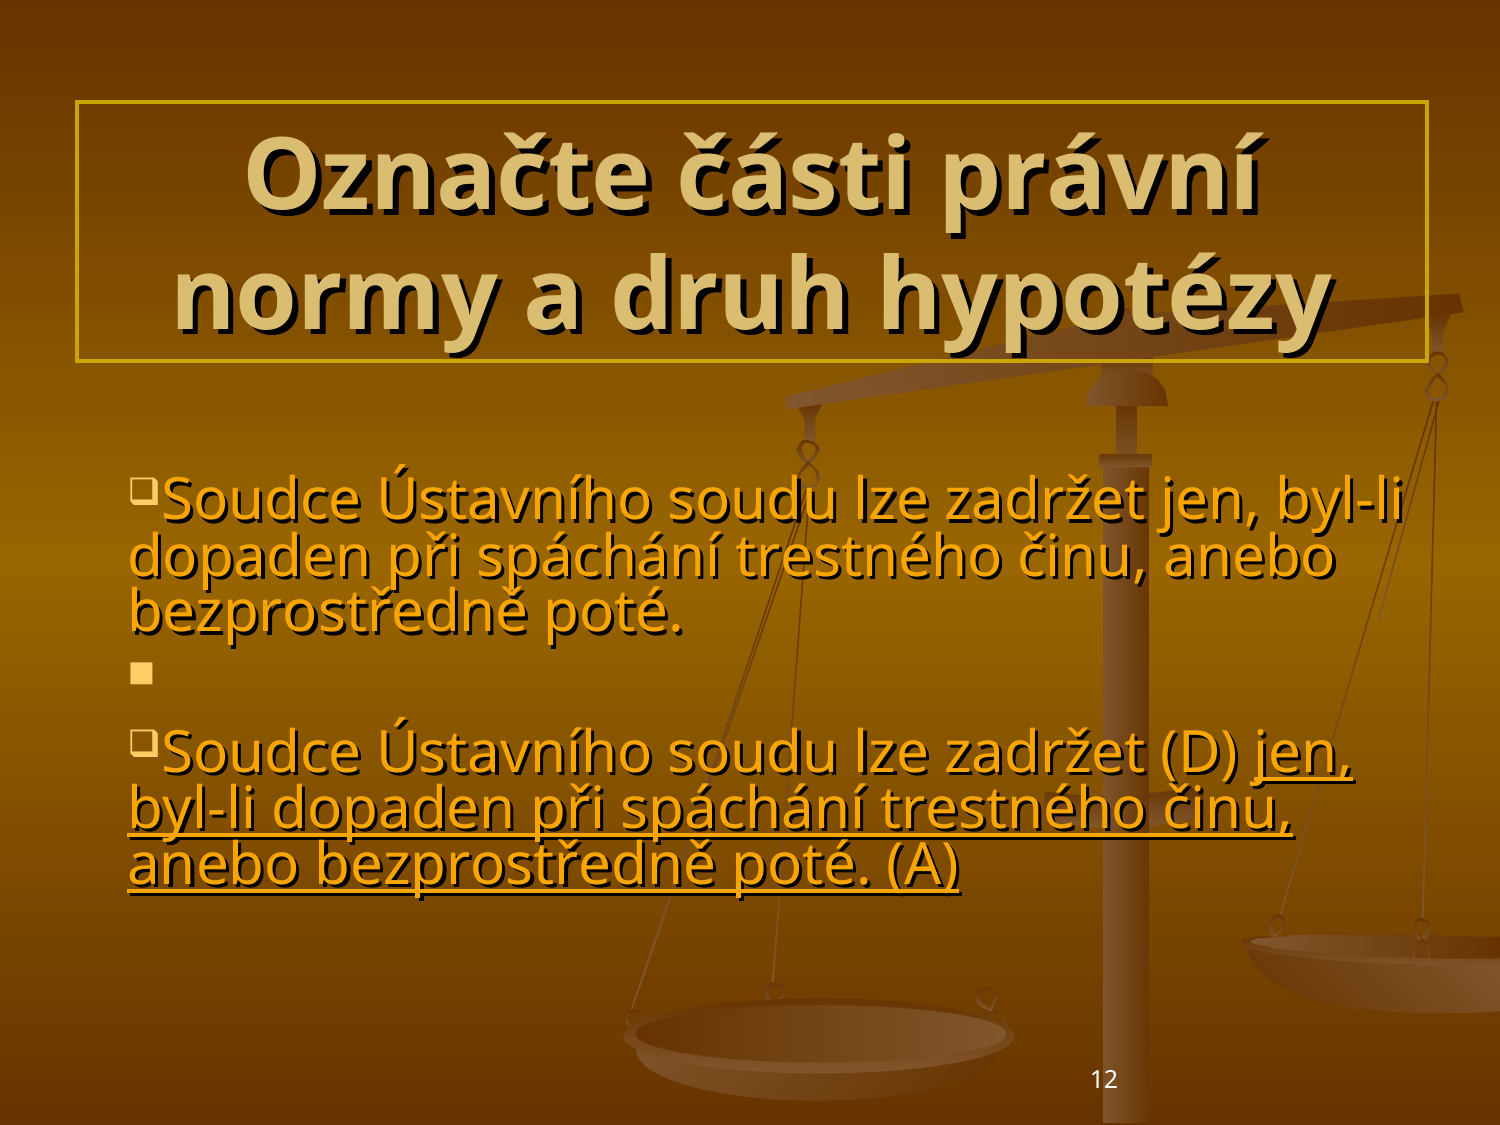

# Označte části právní normy a druh hypotézy
Soudce Ústavního soudu lze zadržet jen, byl-li dopaden při spáchání trestného činu, anebo bezprostředně poté.
Soudce Ústavního soudu lze zadržet (D) jen, byl-li dopaden při spáchání trestného činu, anebo bezprostředně poté. (A)